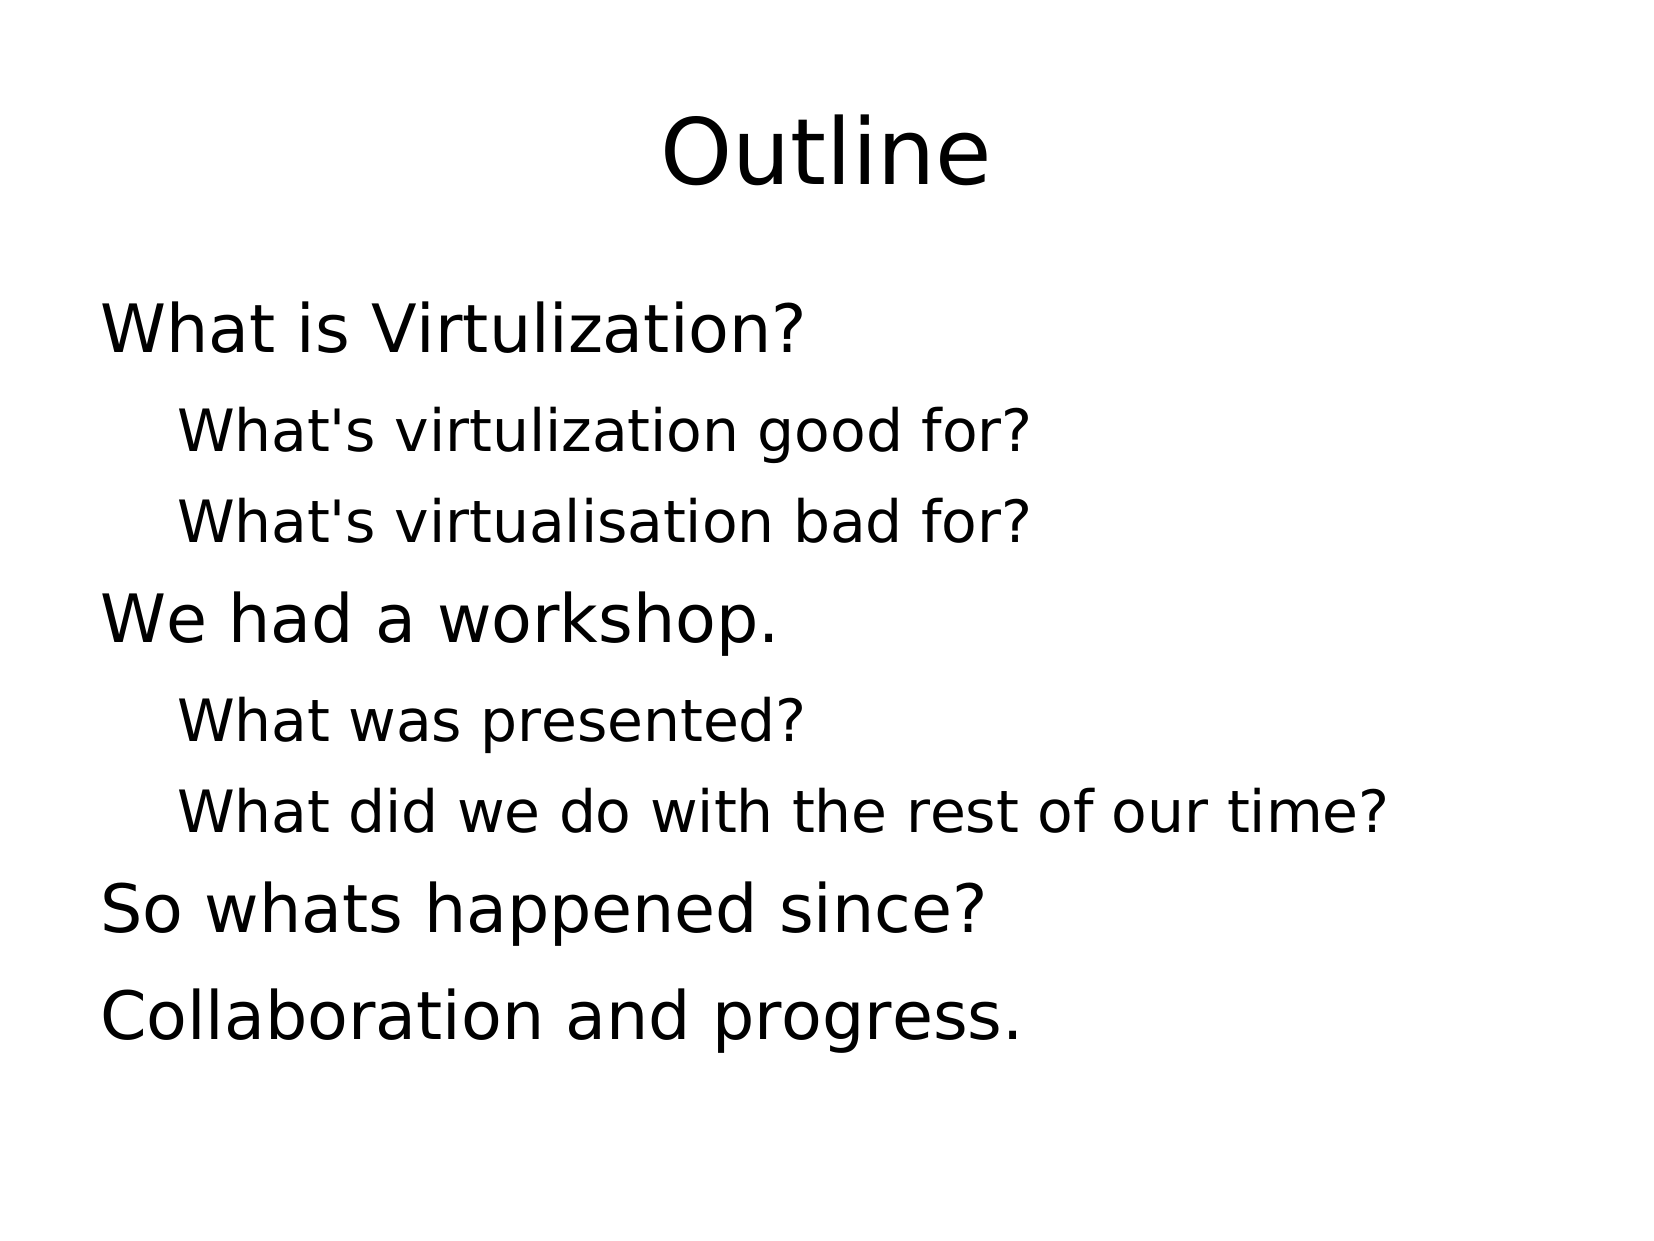

# Outline
What is Virtulization?
What's virtulization good for?
What's virtualisation bad for?
We had a workshop.
What was presented?
What did we do with the rest of our time?
So whats happened since?
Collaboration and progress.